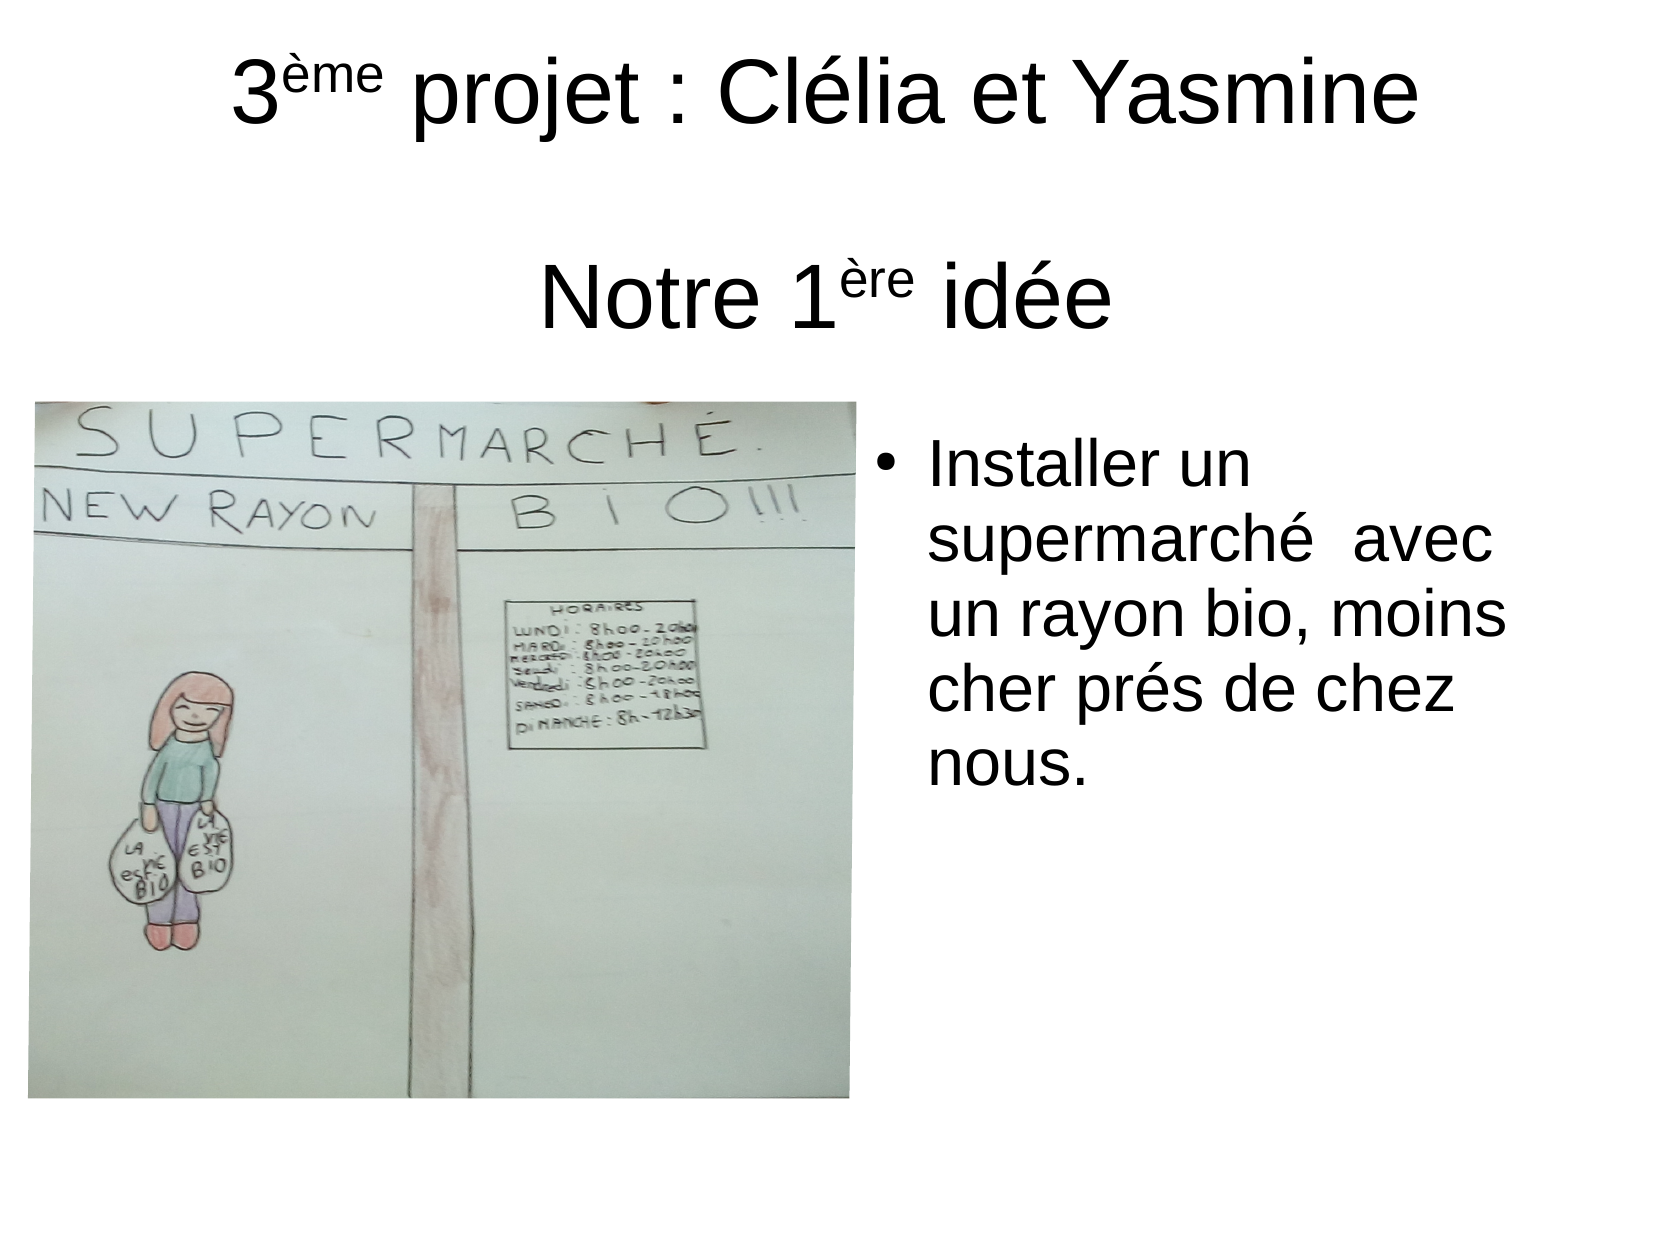

# 3ème projet : Clélia et Yasmine Notre 1ère idée
Installer un supermarché avec un rayon bio, moins cher prés de chez nous.